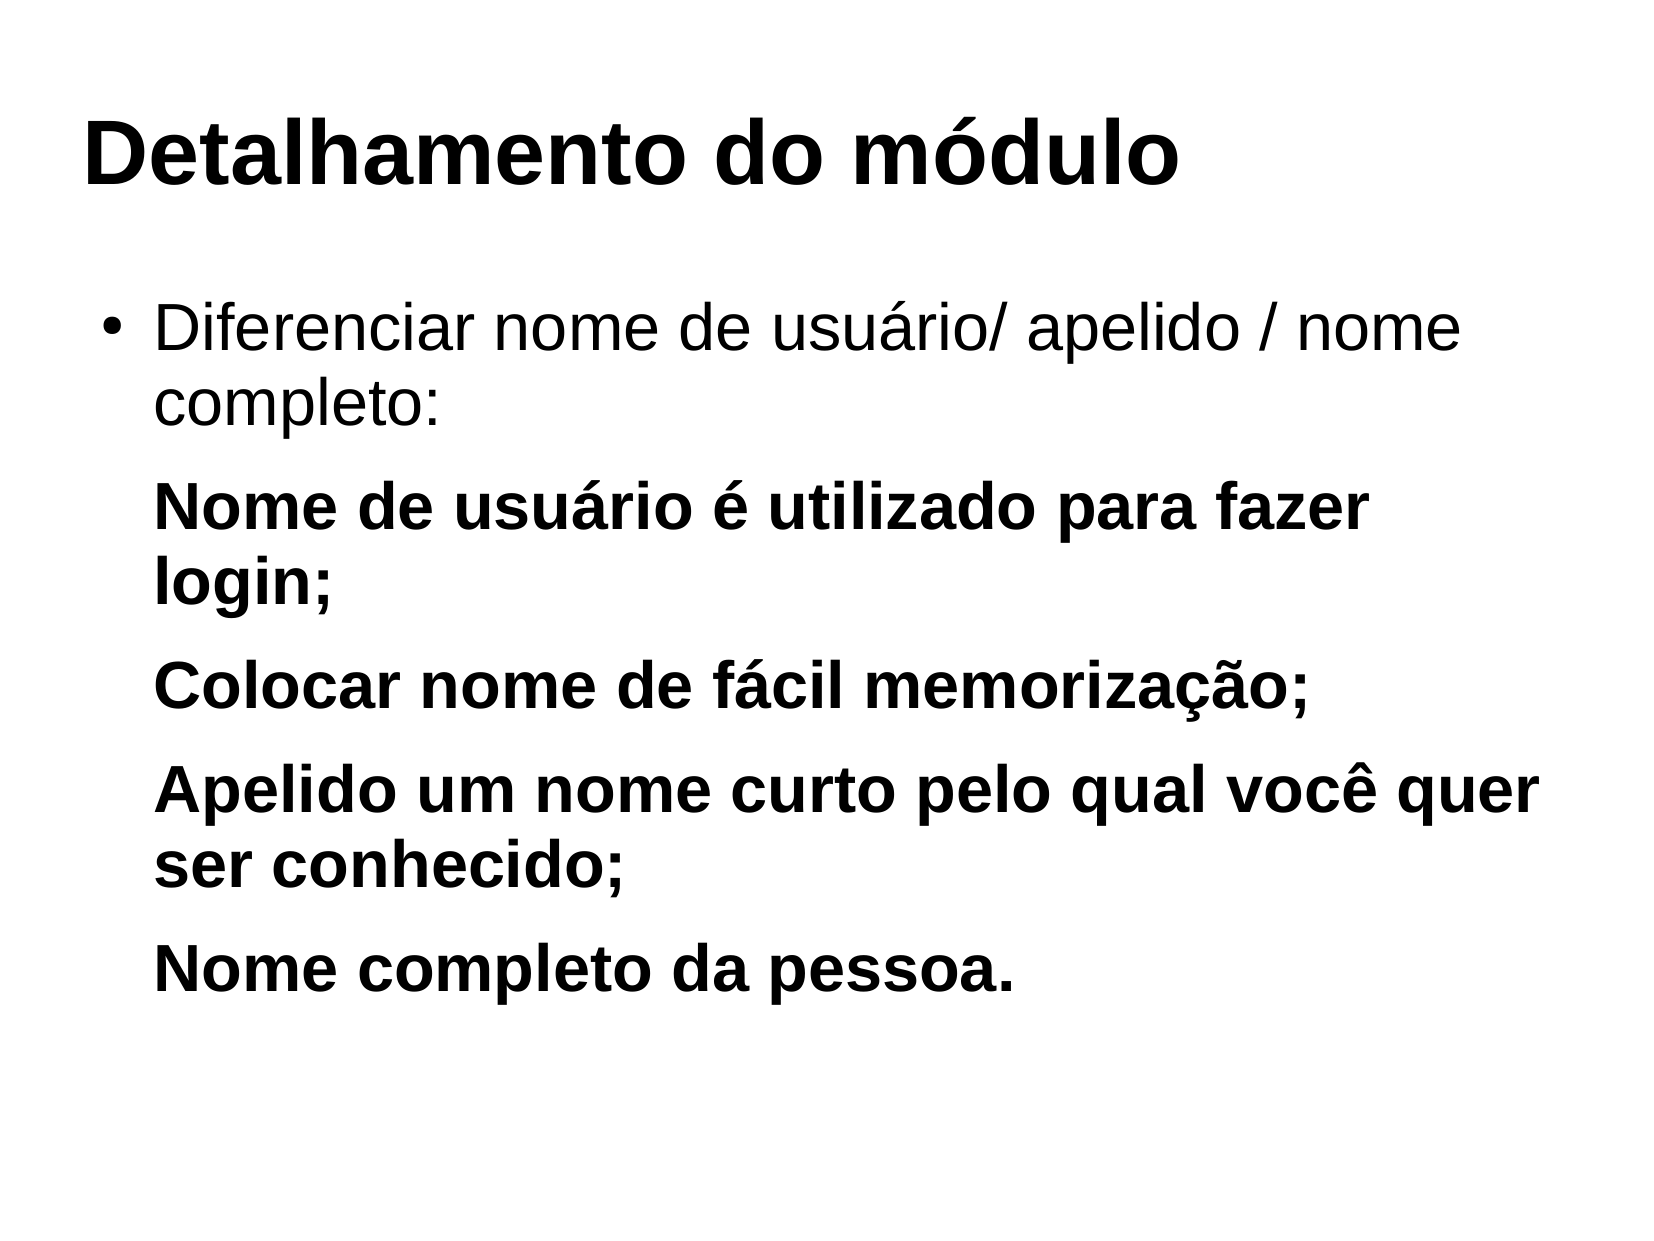

# Detalhamento do módulo
Diferenciar nome de usuário/ apelido / nome completo:
Nome de usuário é utilizado para fazer login;
Colocar nome de fácil memorização;
Apelido um nome curto pelo qual você quer ser conhecido;
Nome completo da pessoa.